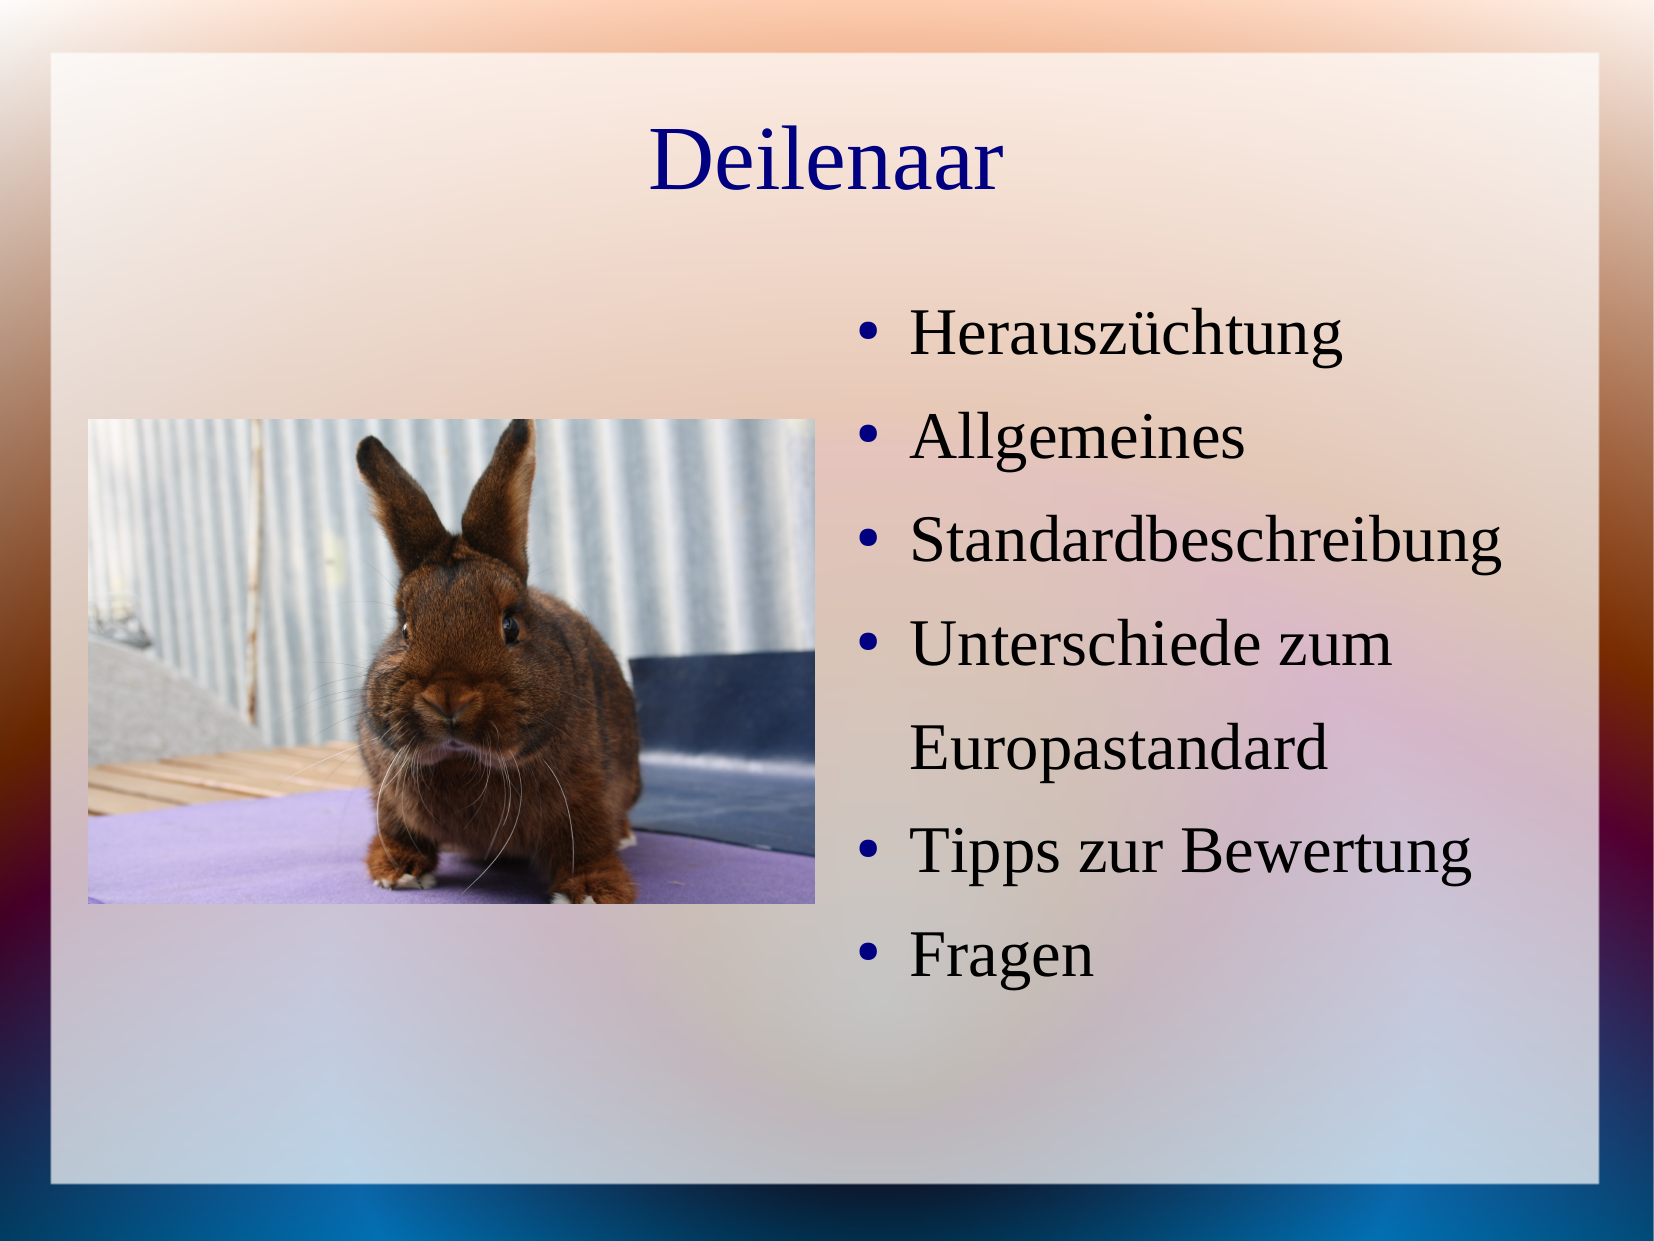

# Deilenaar
Herauszüchtung
Allgemeines
Standardbeschreibung
Unterschiede zum
Europastandard
Tipps zur Bewertung
Fragen